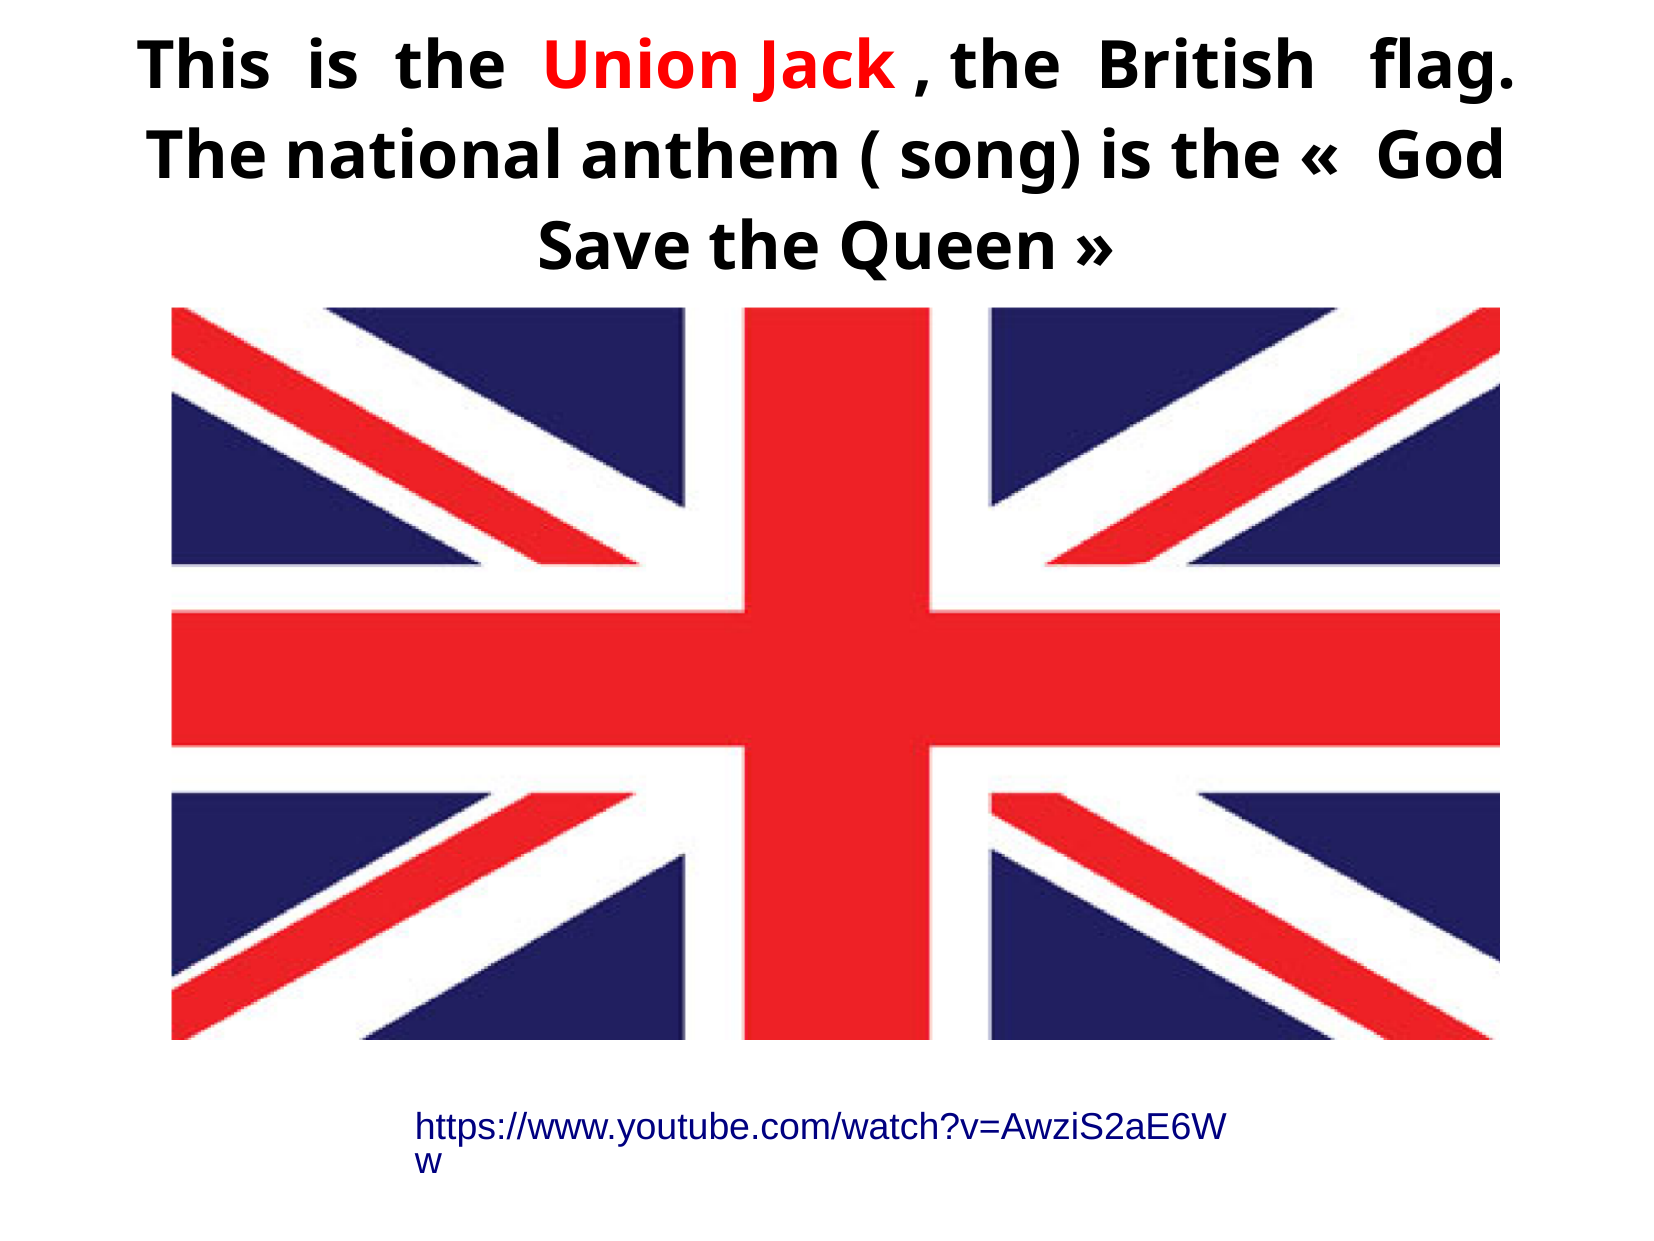

# This is the Union Jack , the British flag. The national anthem ( song) is the «  God Save the Queen »
https://www.youtube.com/watch?v=AwziS2aE6Ww